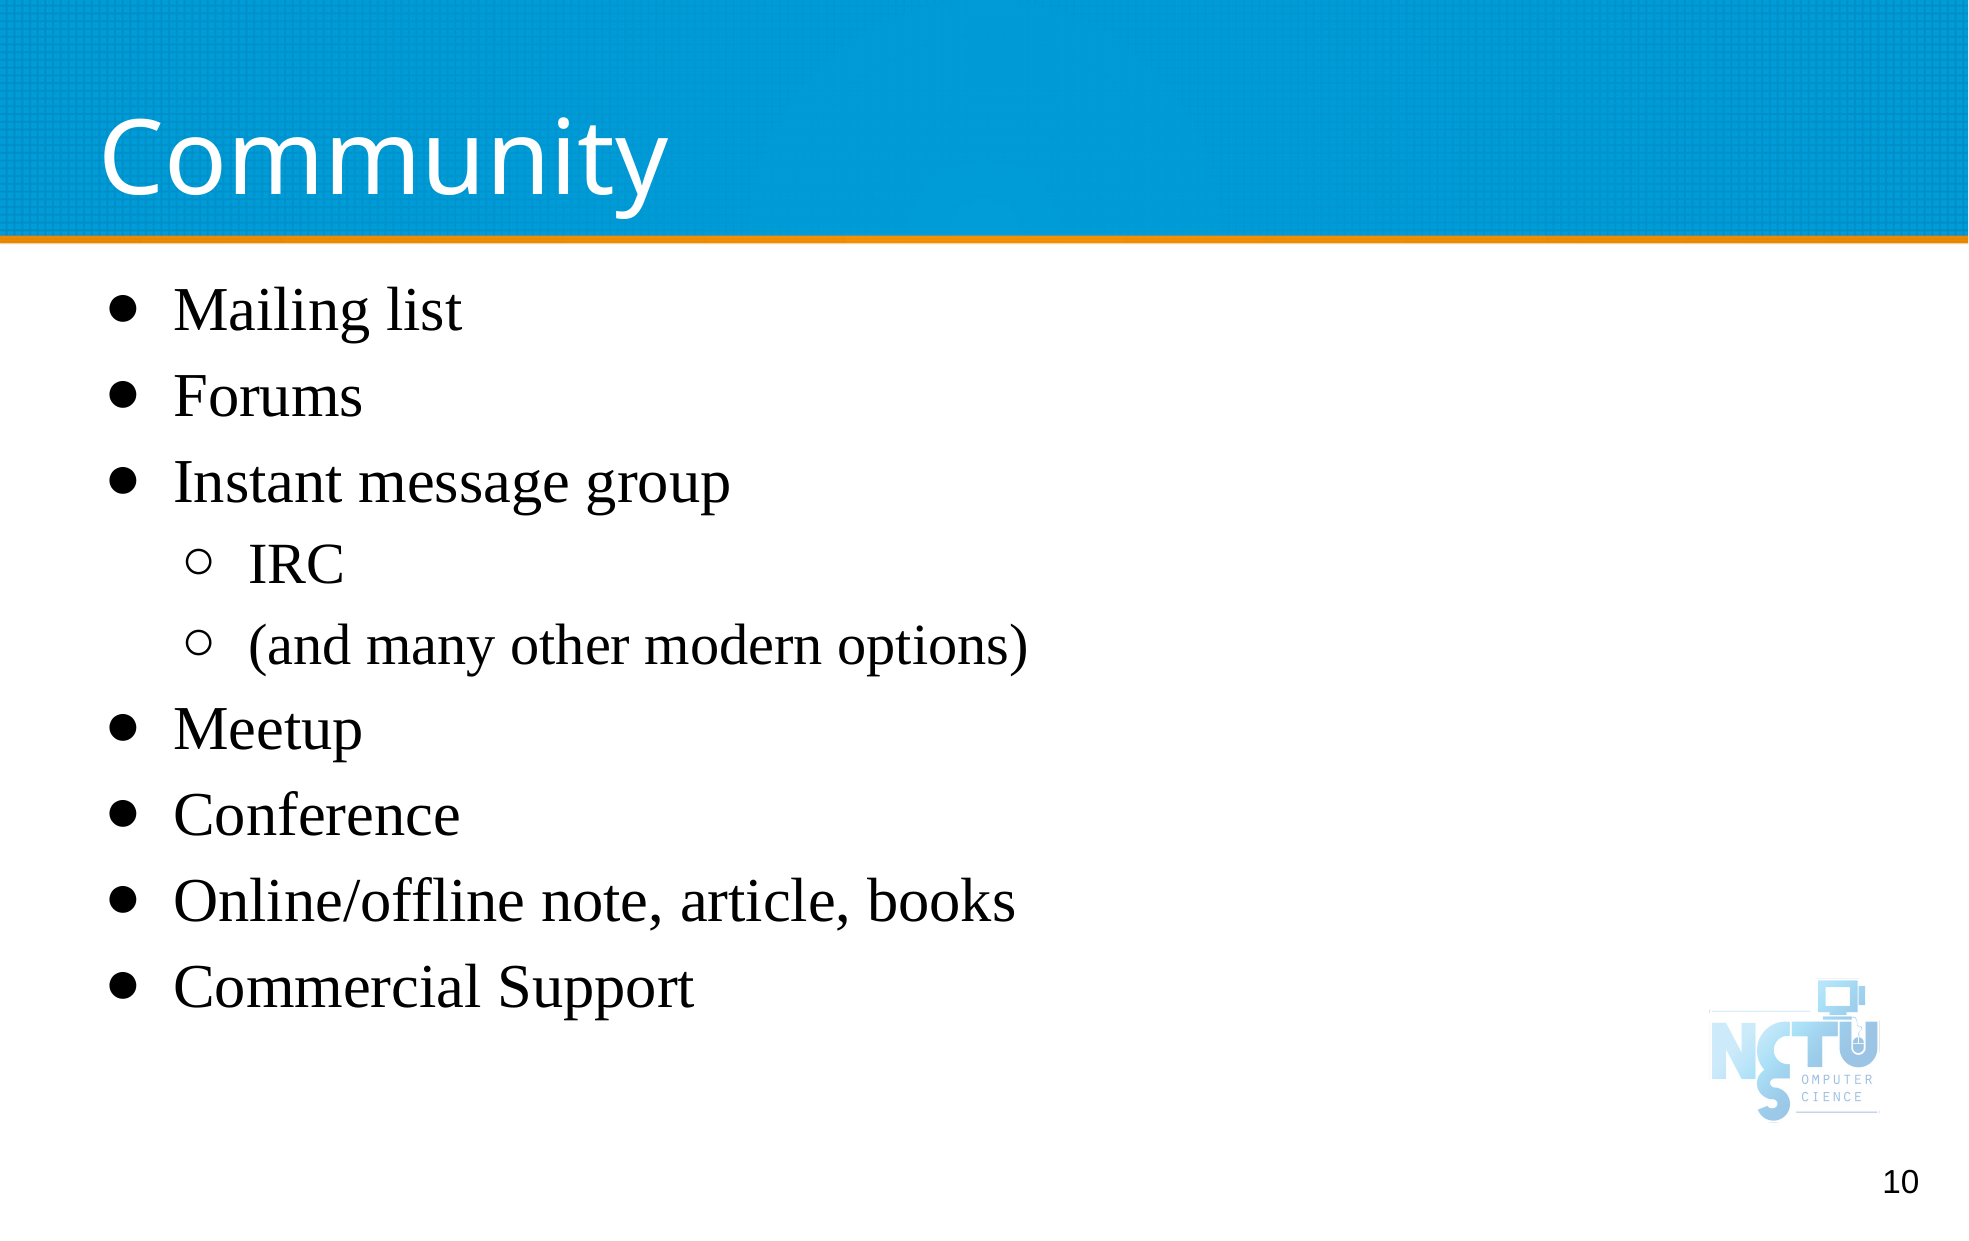

# Community
Mailing list
Forums
Instant message group
IRC
(and many other modern options)
Meetup
Conference
Online/offline note, article, books
Commercial Support